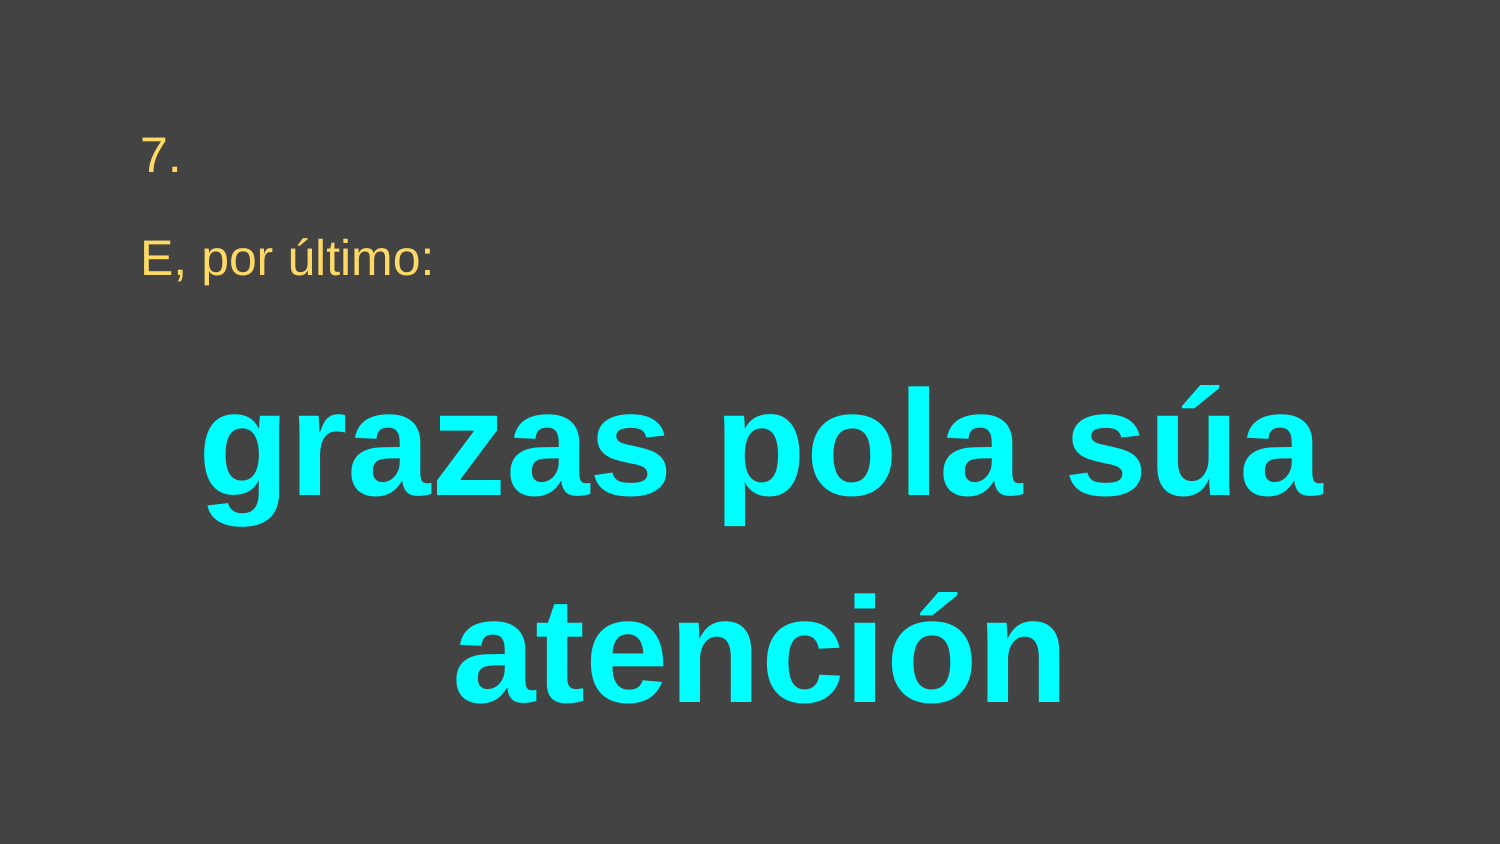

7.
E, por último:
grazas pola súa atención